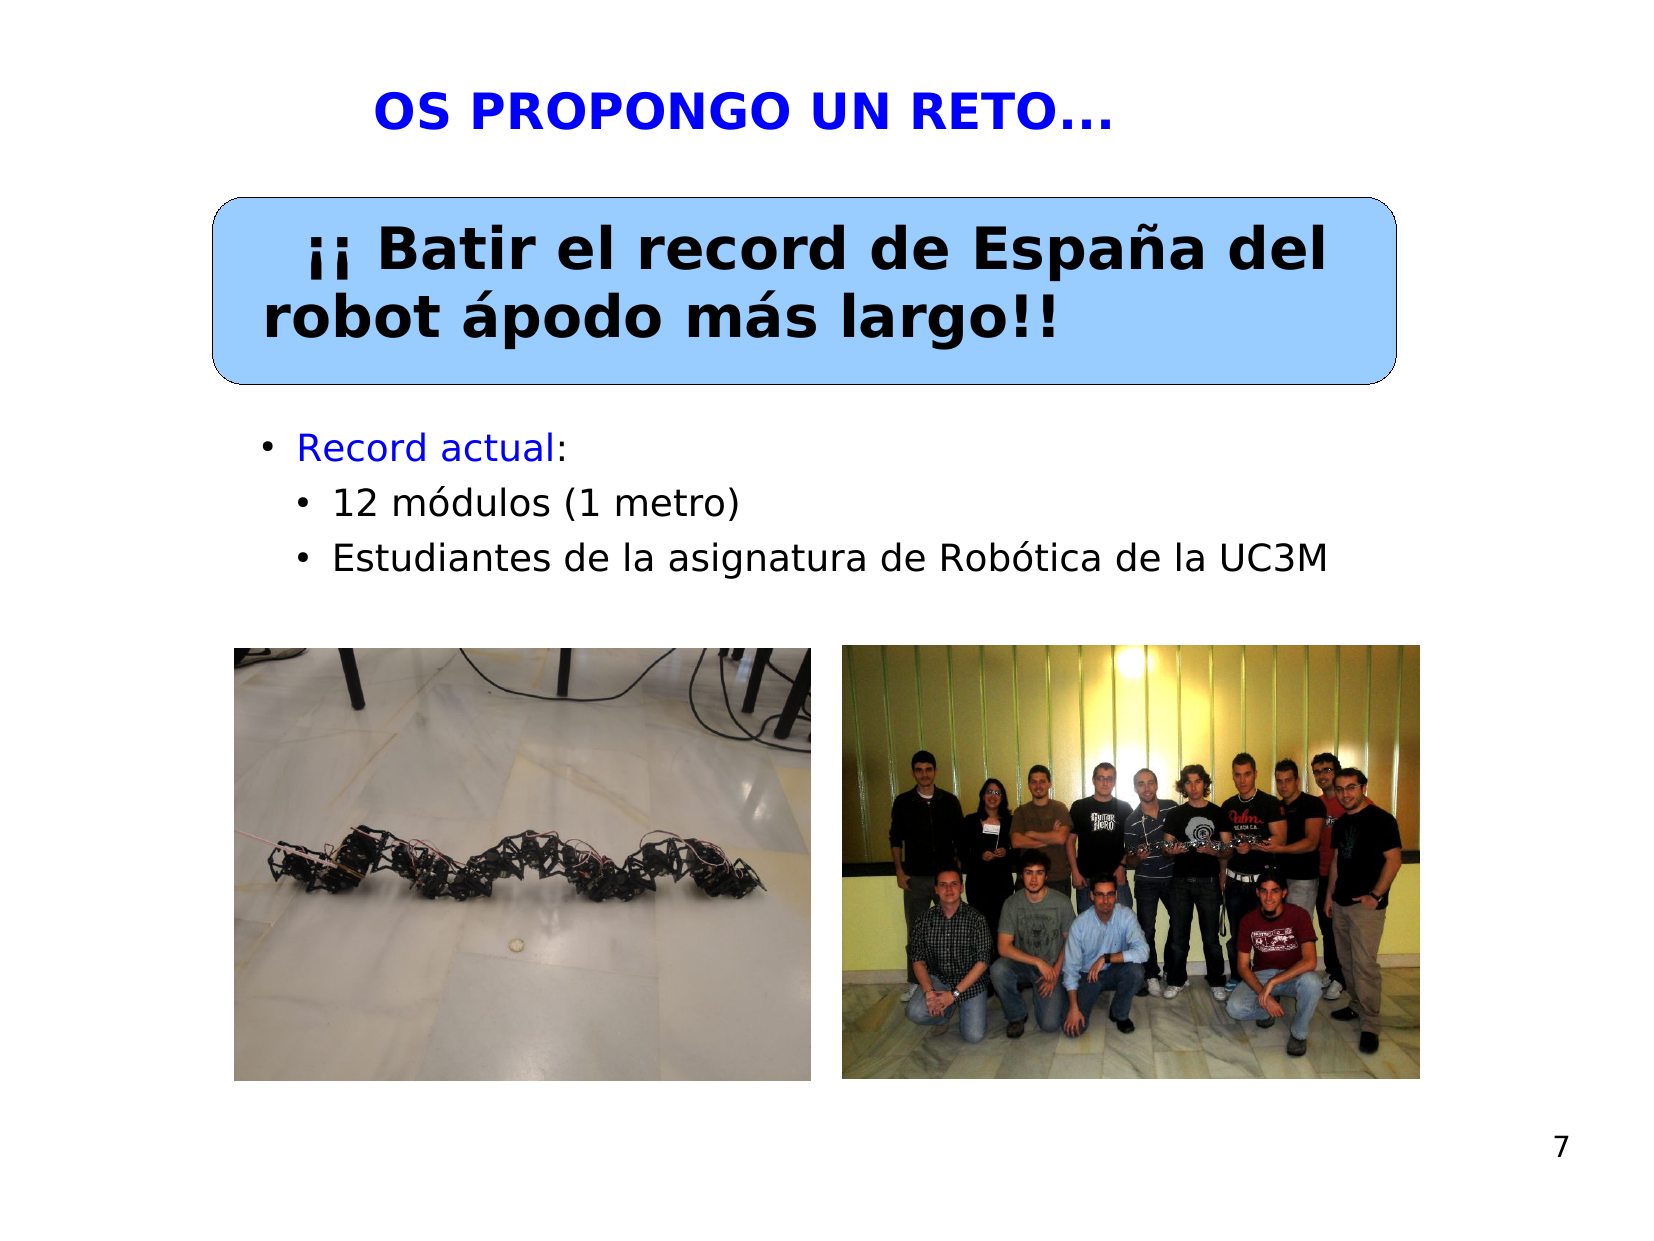

OS PROPONGO UN RETO...
 ¡¡ Batir el record de España del robot ápodo más largo!!
Record actual:
12 módulos (1 metro)
Estudiantes de la asignatura de Robótica de la UC3M
7